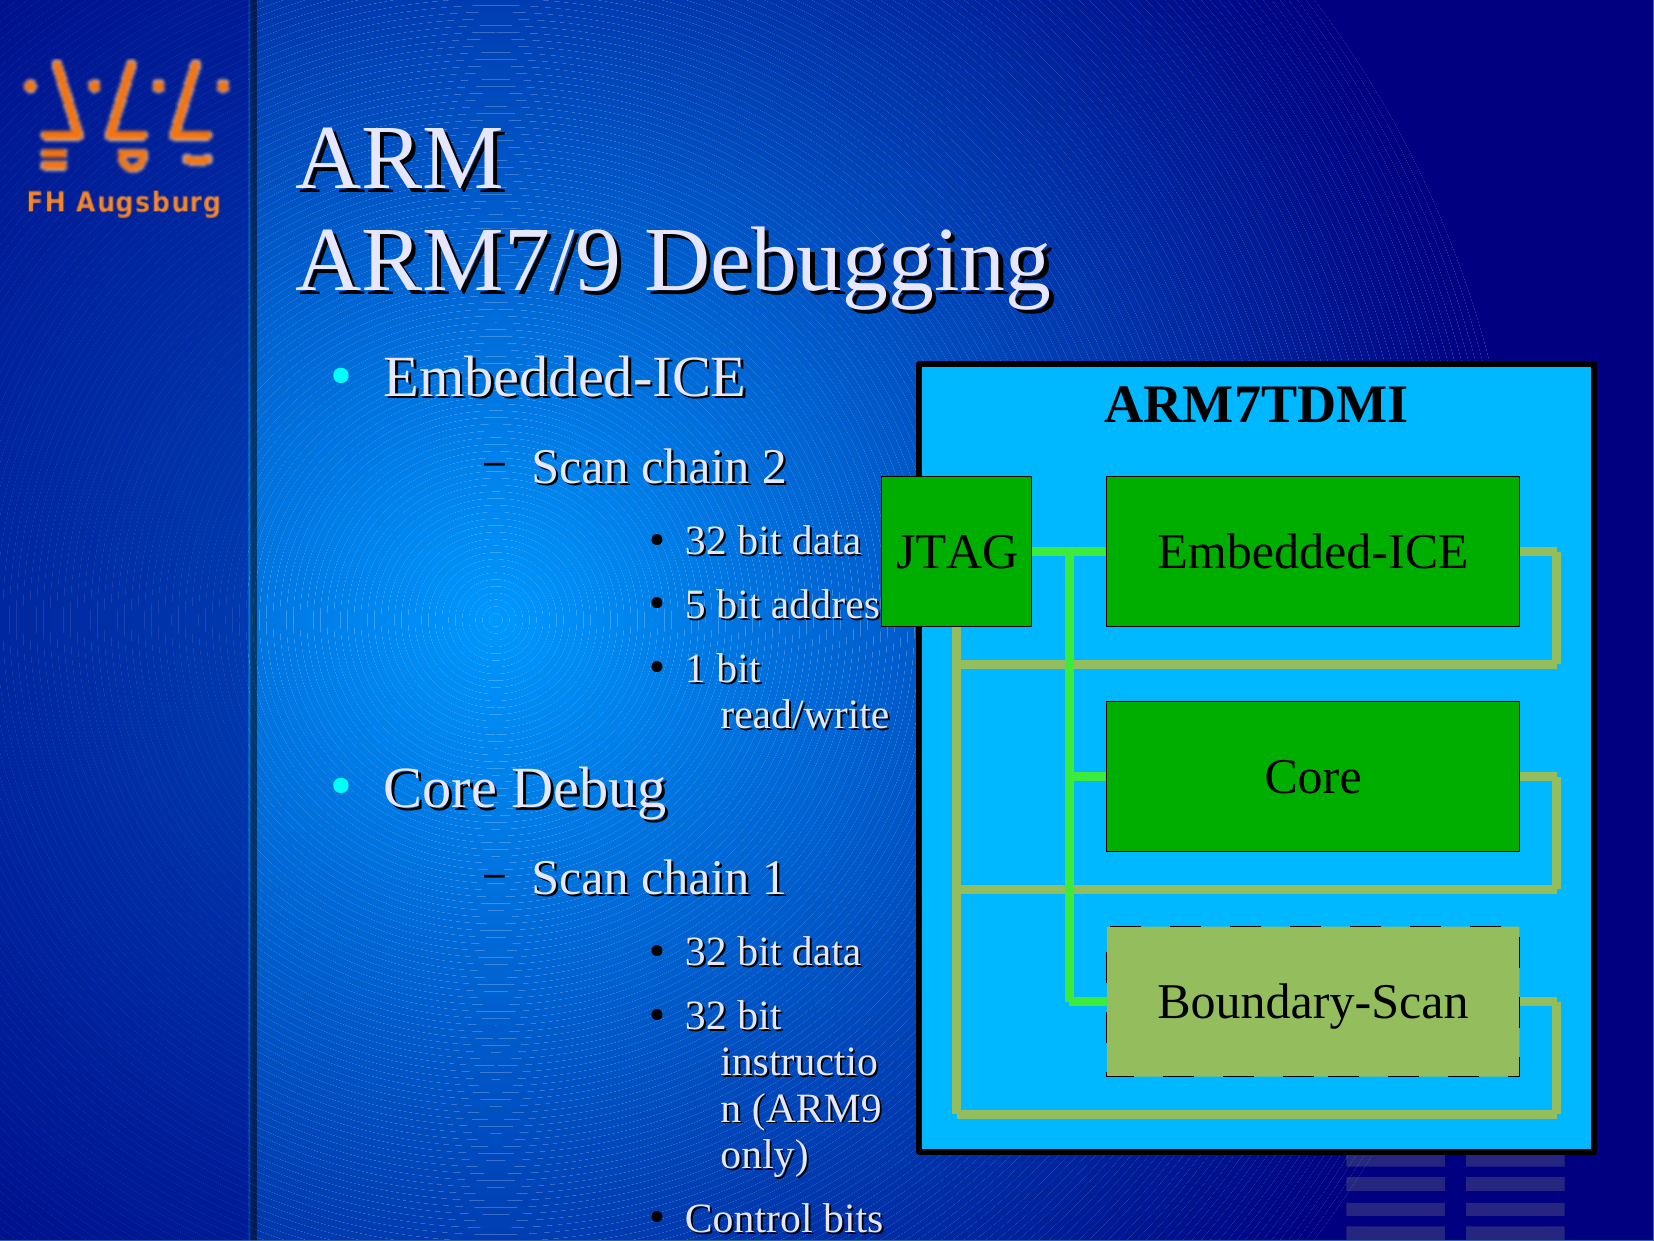

# ARM ARM7/9 Debugging
Embedded-ICE
Scan chain 2
32 bit data
5 bit address
1 bit read/write
Core Debug
Scan chain 1
32 bit data
32 bit instruction (ARM9 only)
Control bits
ARM7TDMI
JTAG
Embedded-ICE
Core
Boundary-Scan